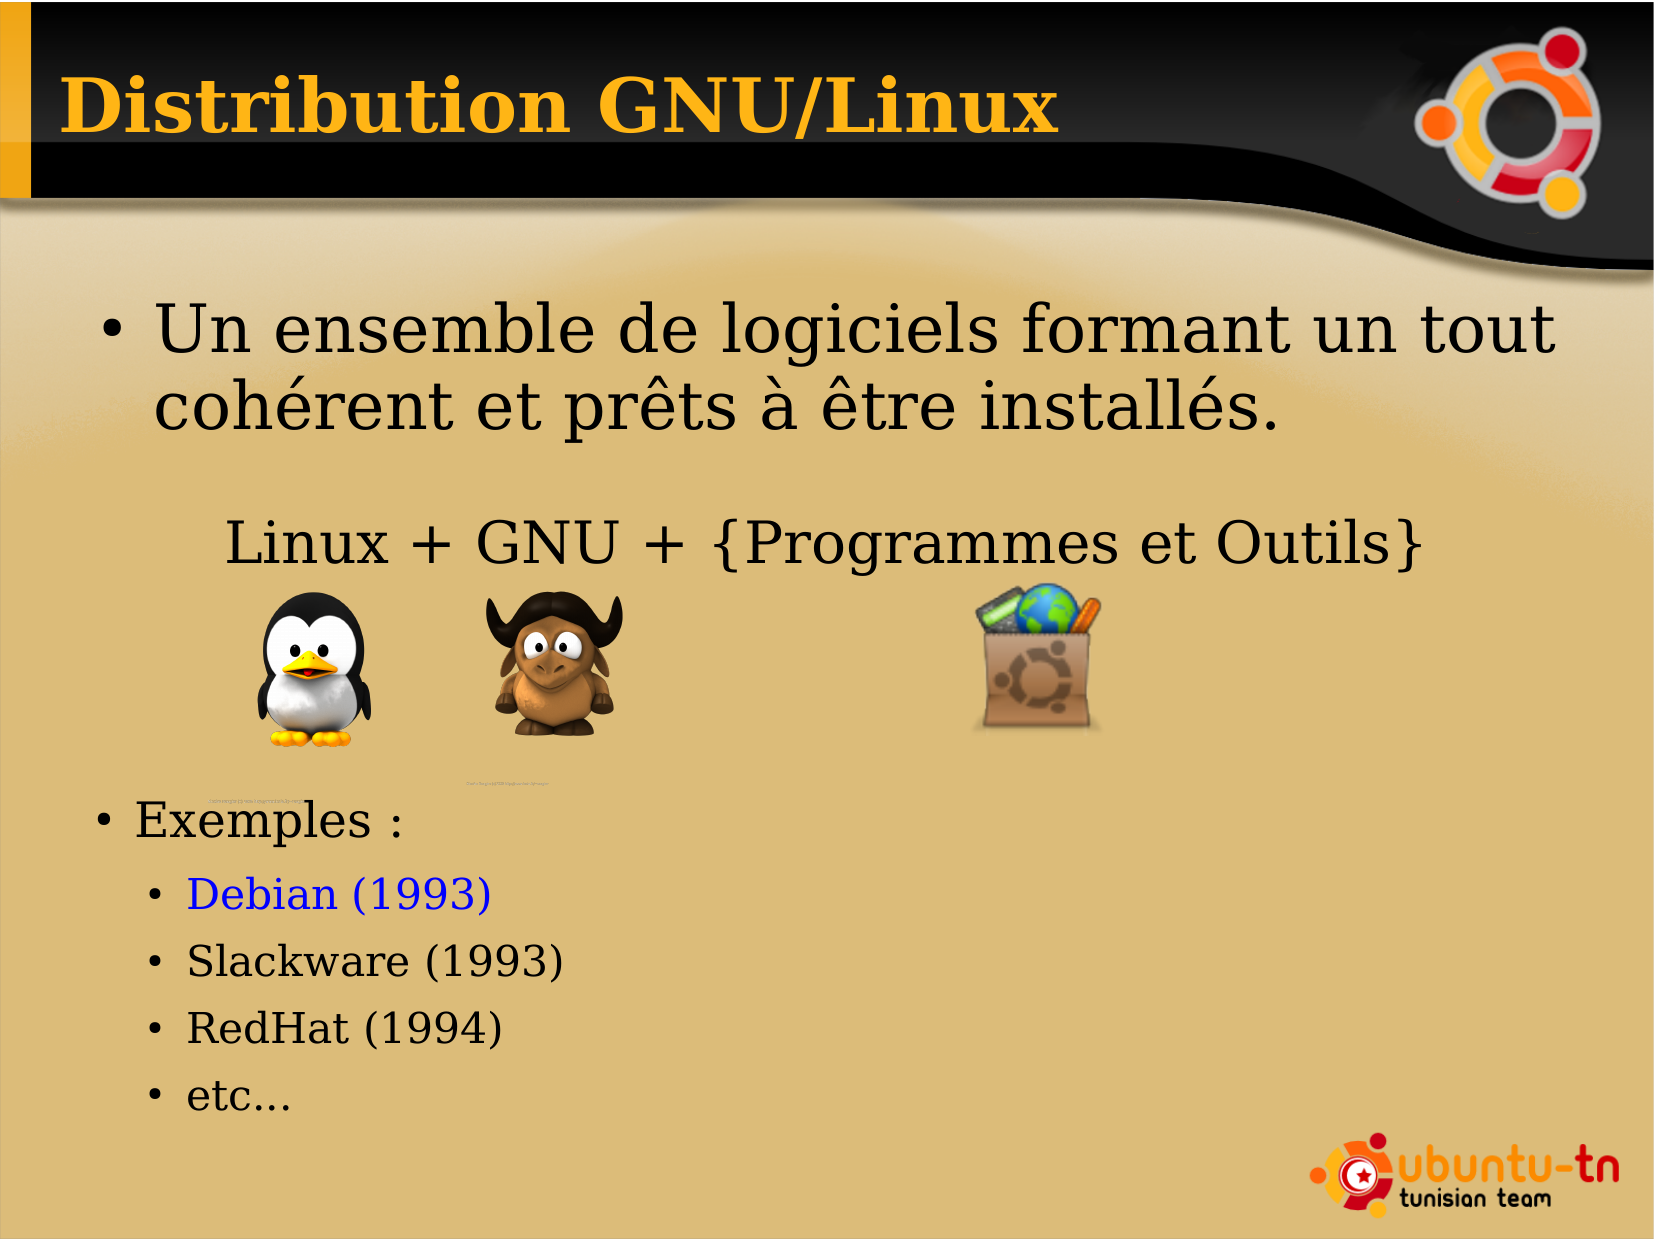

# Distribution GNU/Linux
Un ensemble de logiciels formant un tout cohérent et prêts à être installés.
Linux + GNU + {Programmes et Outils}
Exemples :
Debian (1993)
Slackware (1993)
RedHat (1994)
etc...